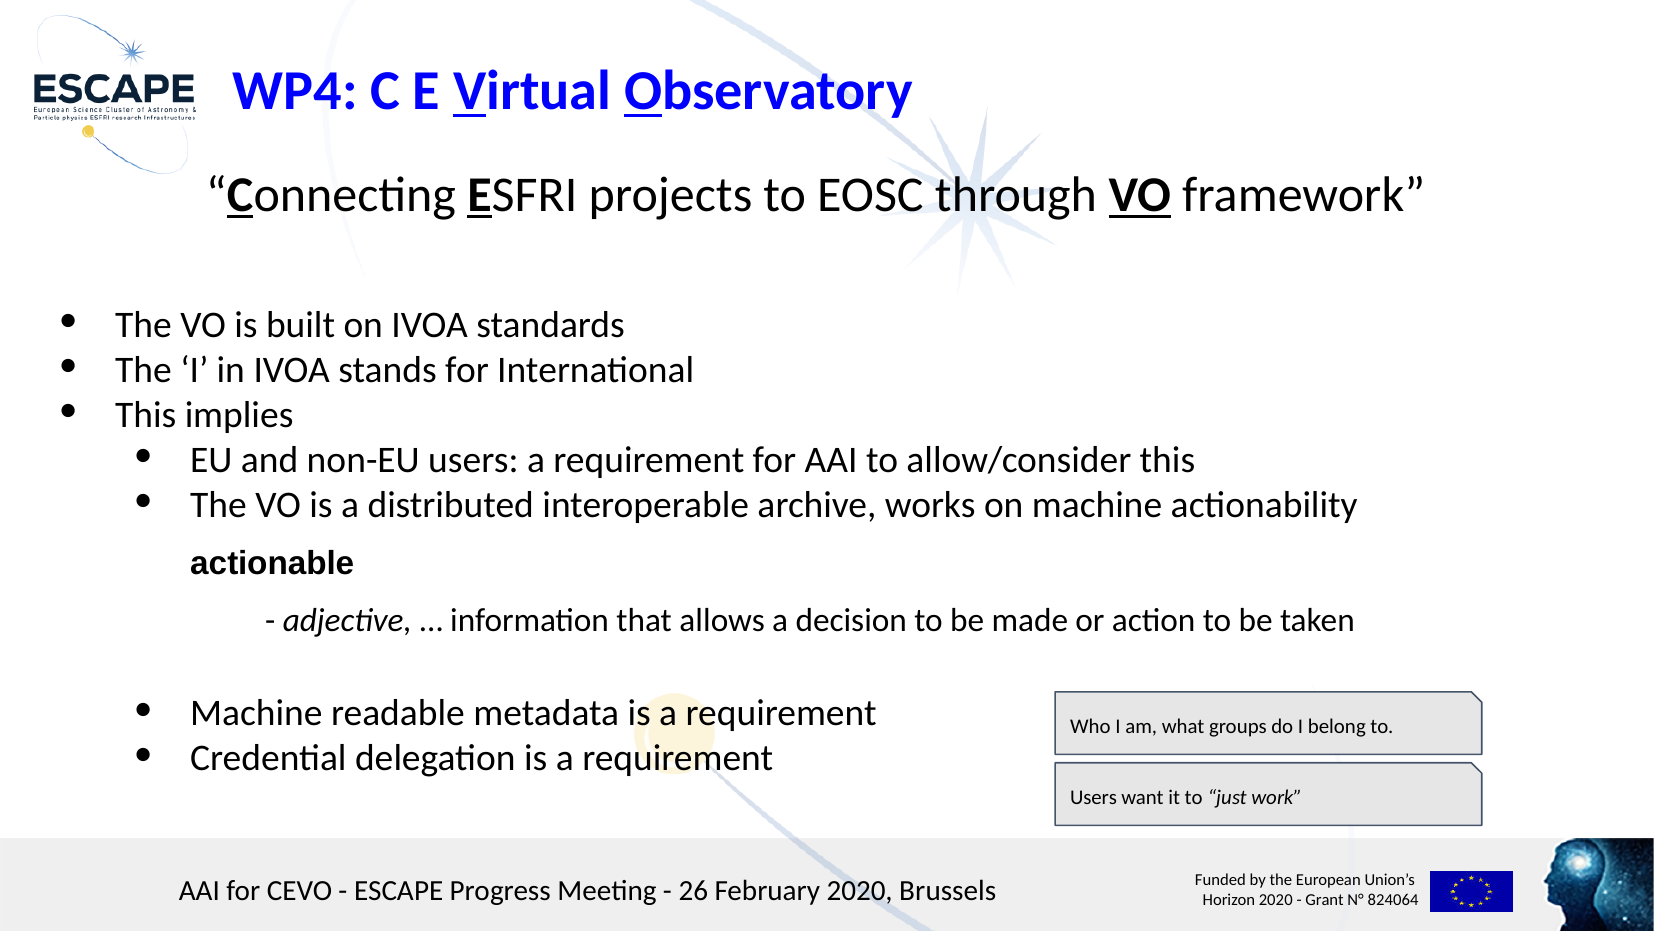

# WP4: C E Virtual Observatory
“Connecting ESFRI projects to EOSC through VO framework”
The VO is built on IVOA standards
The ‘I’ in IVOA stands for International
This implies
EU and non-EU users: a requirement for AAI to allow/consider this
The VO is a distributed interoperable archive, works on machine actionability
actionable
- adjective, … information that allows a decision to be made or action to be taken
Machine readable metadata is a requirement
Credential delegation is a requirement
Who I am, what groups do I belong to.
Users want it to “just work”